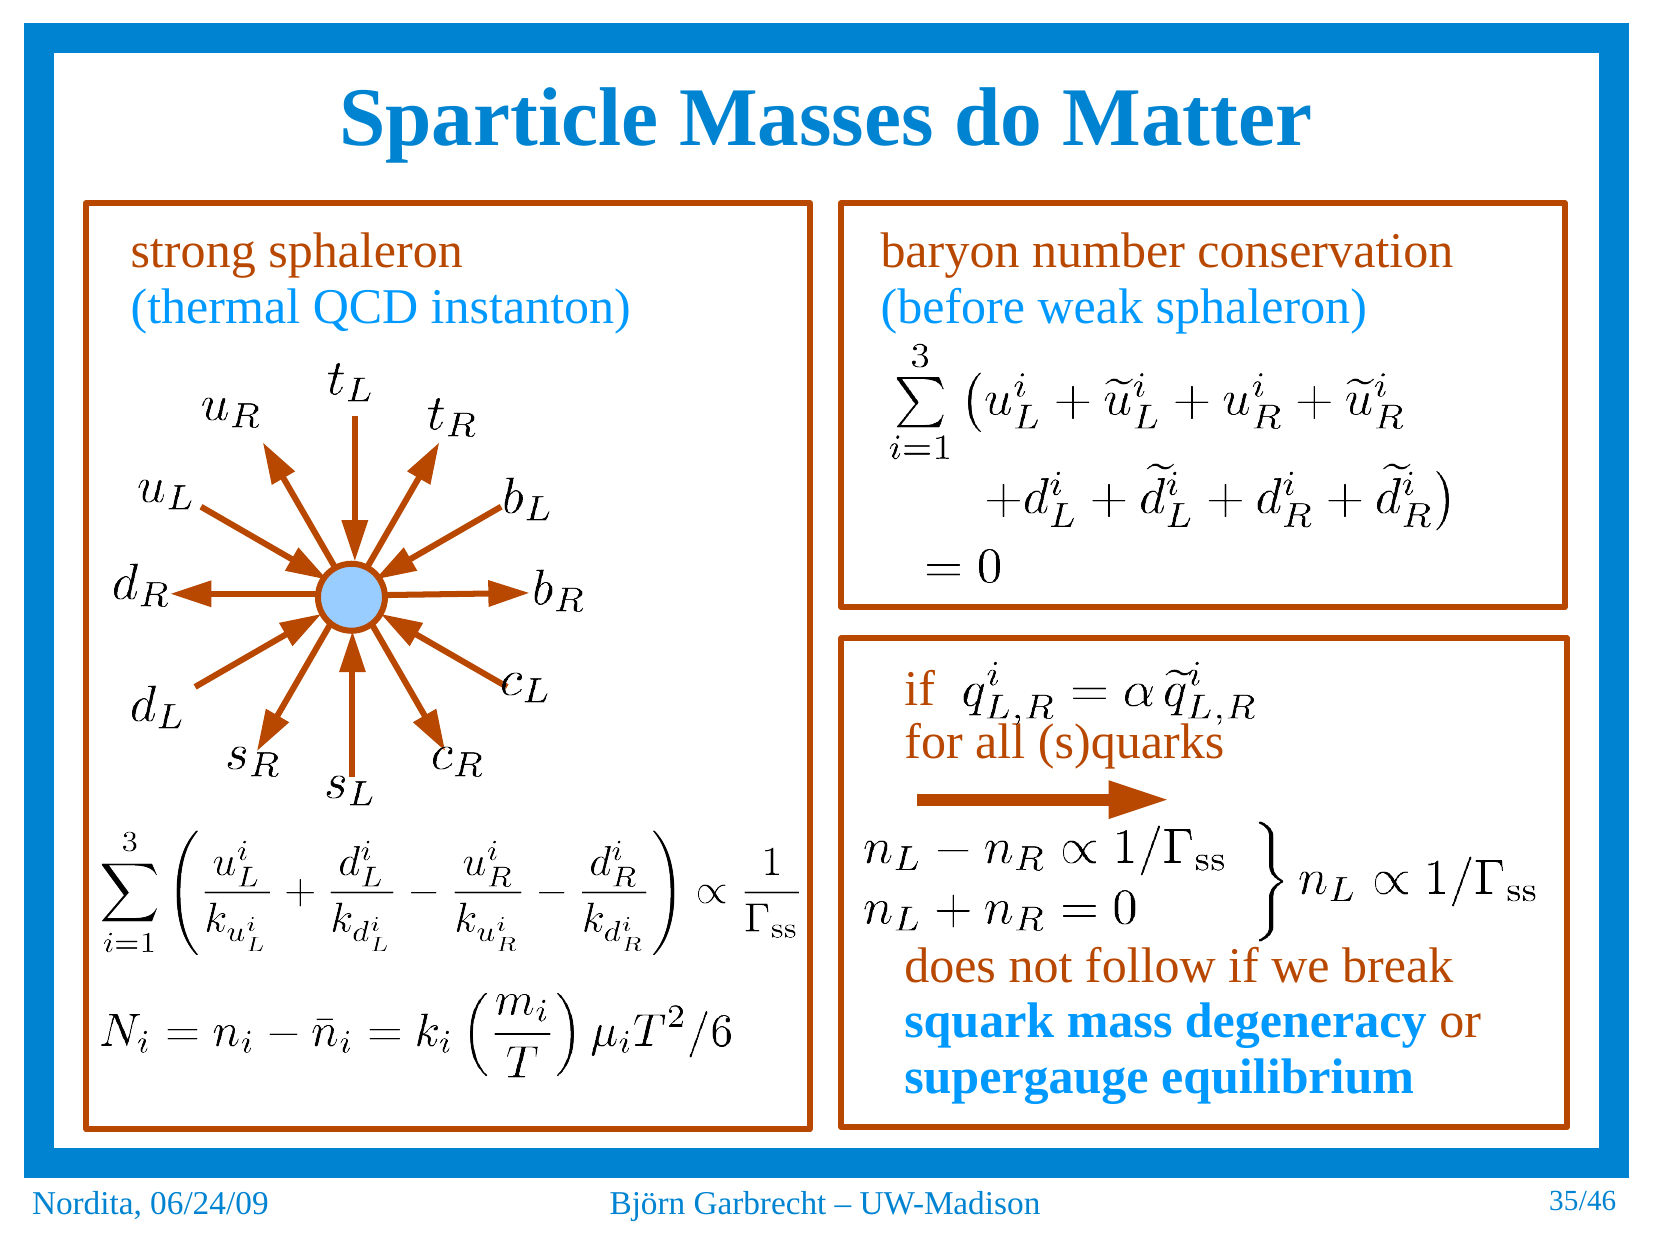

# Sparticle Masses do Matter
strong sphaleron
(thermal QCD instanton)
baryon number conservation
(before weak sphaleron)
if
for all (s)quarks
does not follow if we break
squark mass degeneracy or
supergauge equilibrium
Björn Garbrecht – UW-Madison
35